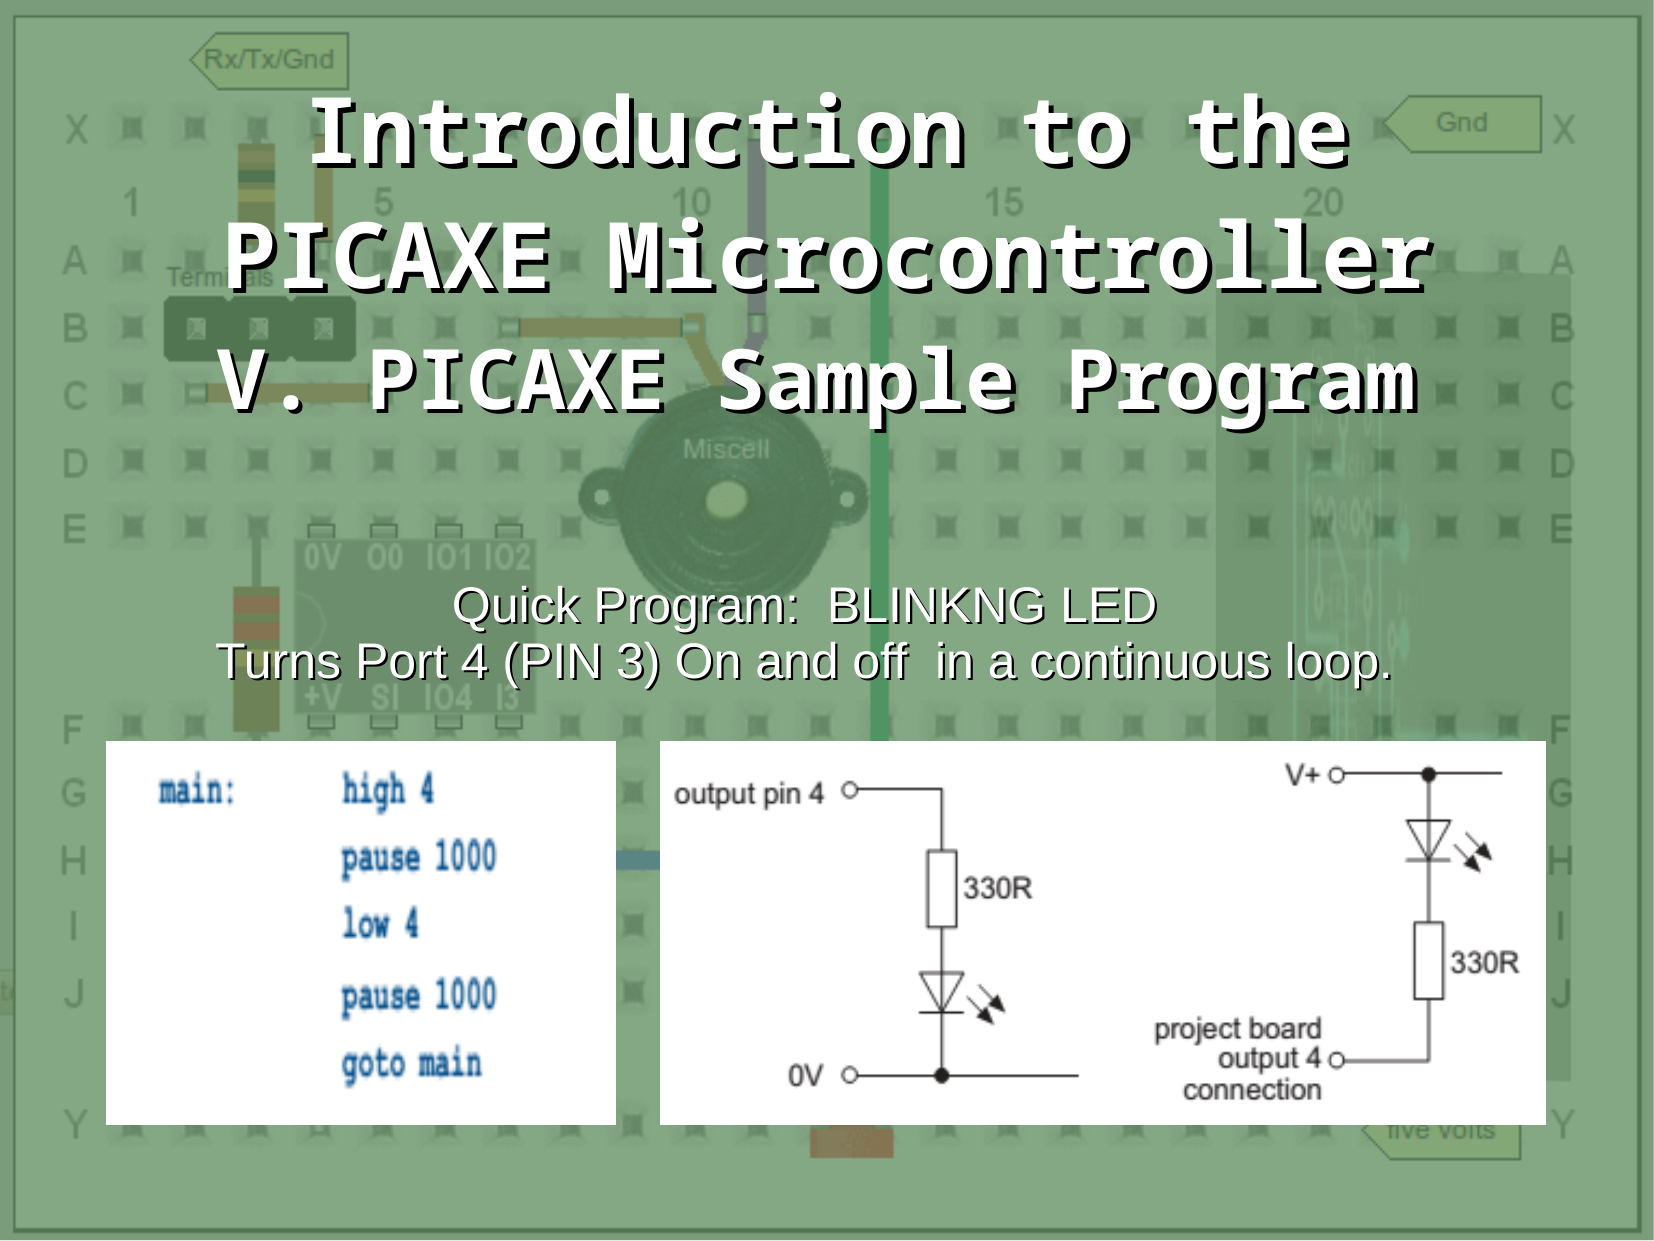

# Introduction to the PICAXE Microcontroller
V. PICAXE Sample Program
Quick Program: BLINKNG LED
Turns Port 4 (PIN 3) On and off in a continuous loop.